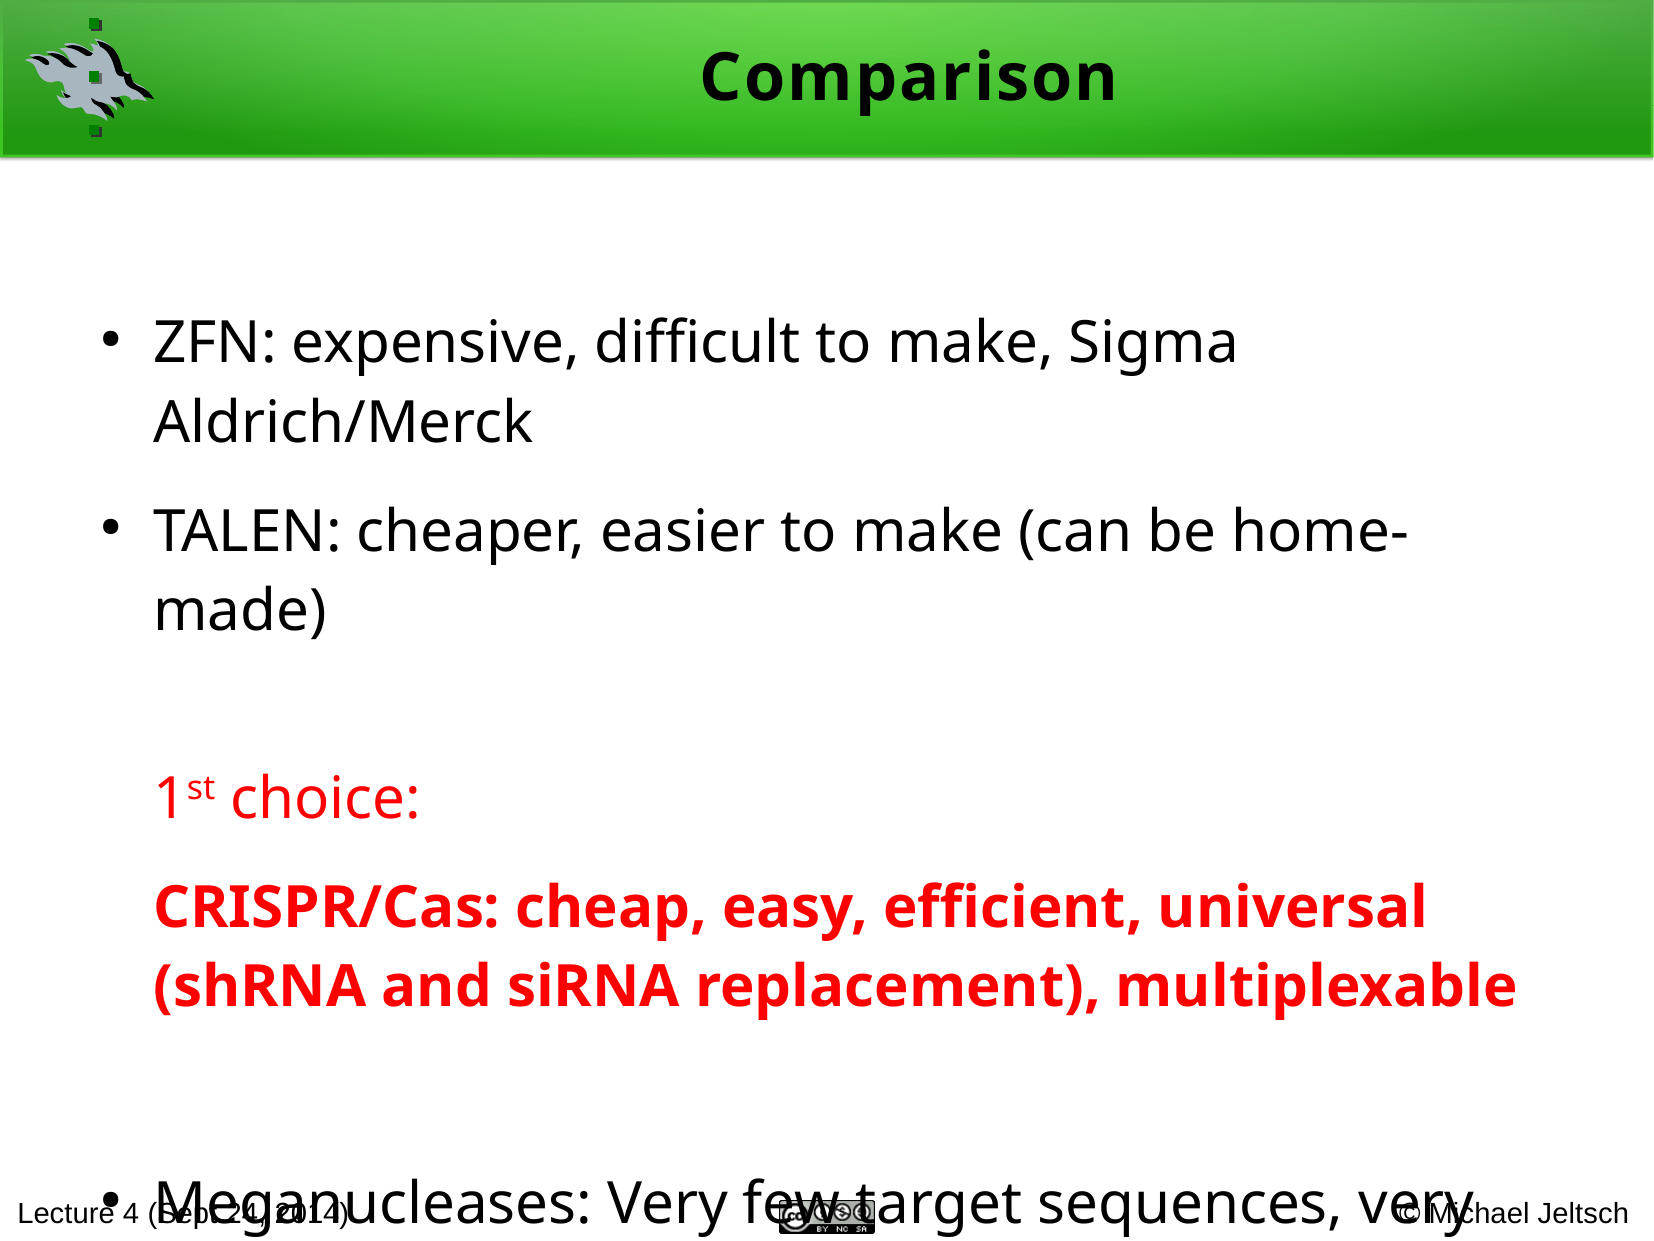

# Comparison
ZFN: expensive, difficult to make, Sigma Aldrich/Merck
TALEN: cheaper, easier to make (can be home-made)
1st choice:
CRISPR/Cas: cheap, easy, efficient, universal (shRNA and siRNA replacement), multiplexable
Meganucleases: Very few target sequences, very difficult to create new target sequences, not modular
rAAV: Mechanism unclear, cargo limit to ~4.7 kb